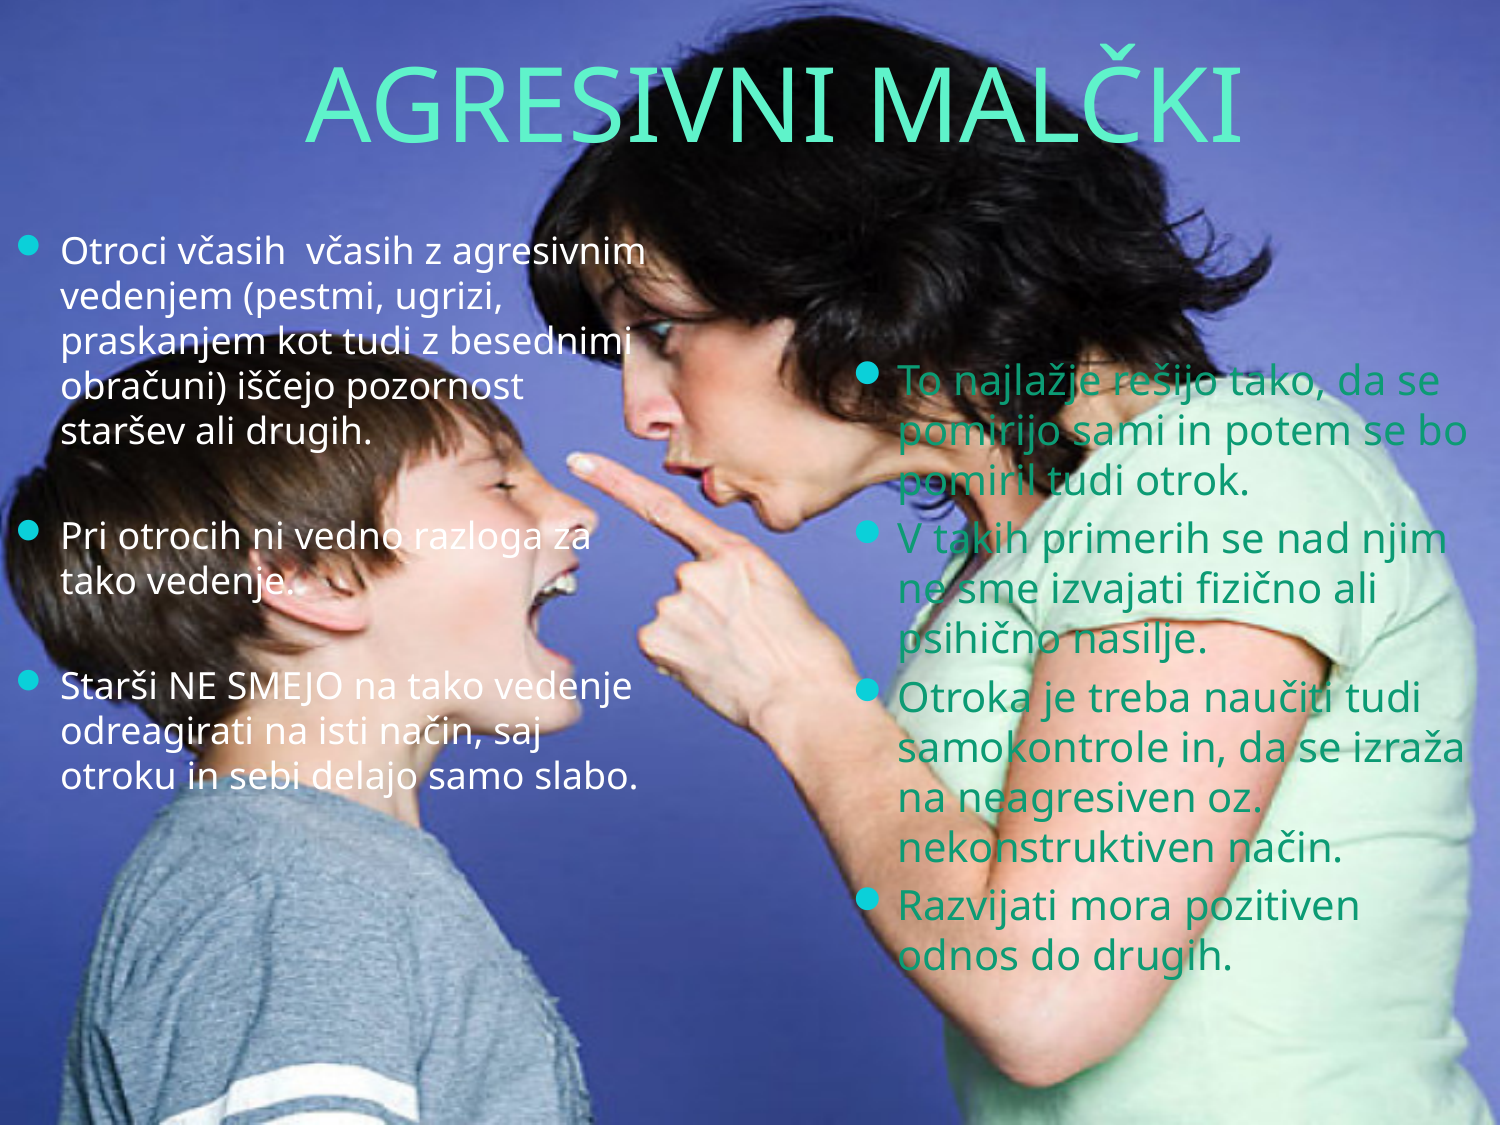

# AGRESIVNI MALČKI
Otroci včasih včasih z agresivnim vedenjem (pestmi, ugrizi, praskanjem kot tudi z besednimi obračuni) iščejo pozornost staršev ali drugih.
Pri otrocih ni vedno razloga za tako vedenje.
Starši NE SMEJO na tako vedenje odreagirati na isti način, saj otroku in sebi delajo samo slabo.
To najlažje rešijo tako, da se pomirijo sami in potem se bo pomiril tudi otrok.
V takih primerih se nad njim ne sme izvajati fizično ali psihično nasilje.
Otroka je treba naučiti tudi samokontrole in, da se izraža na neagresiven oz. nekonstruktiven način.
Razvijati mora pozitiven odnos do drugih.